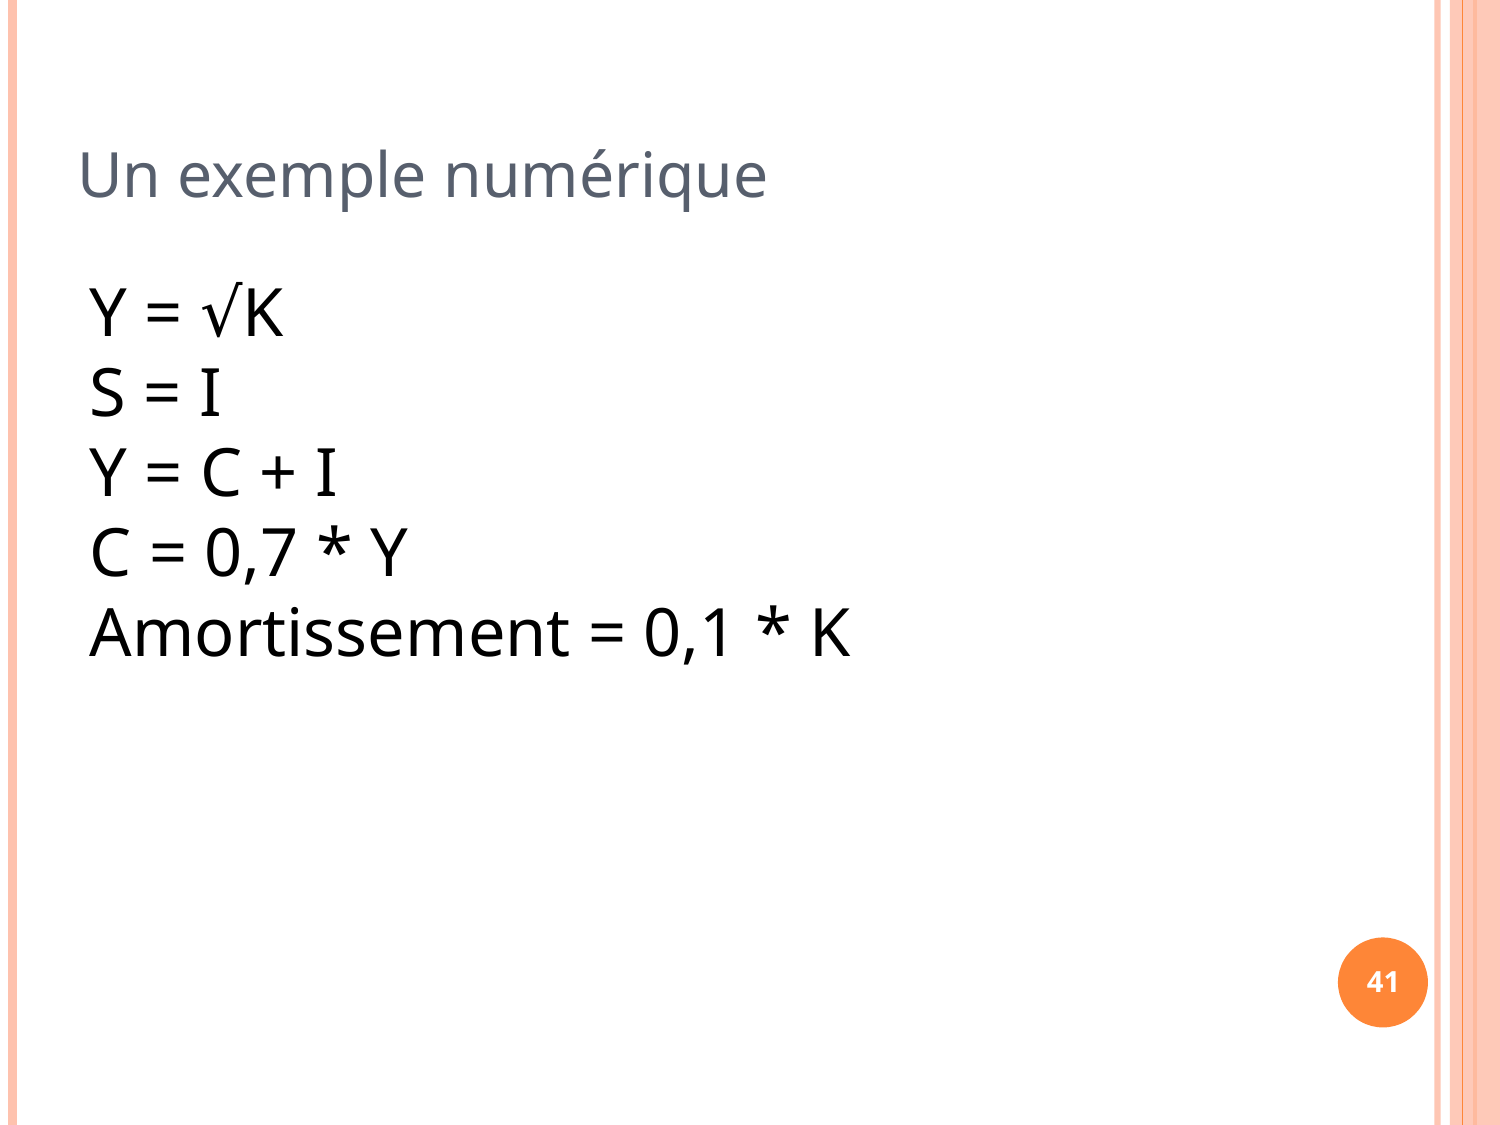

# Un exemple numérique
Y = √K
S = I
Y = C + I
C = 0,7 * Y
Amortissement = 0,1 * K